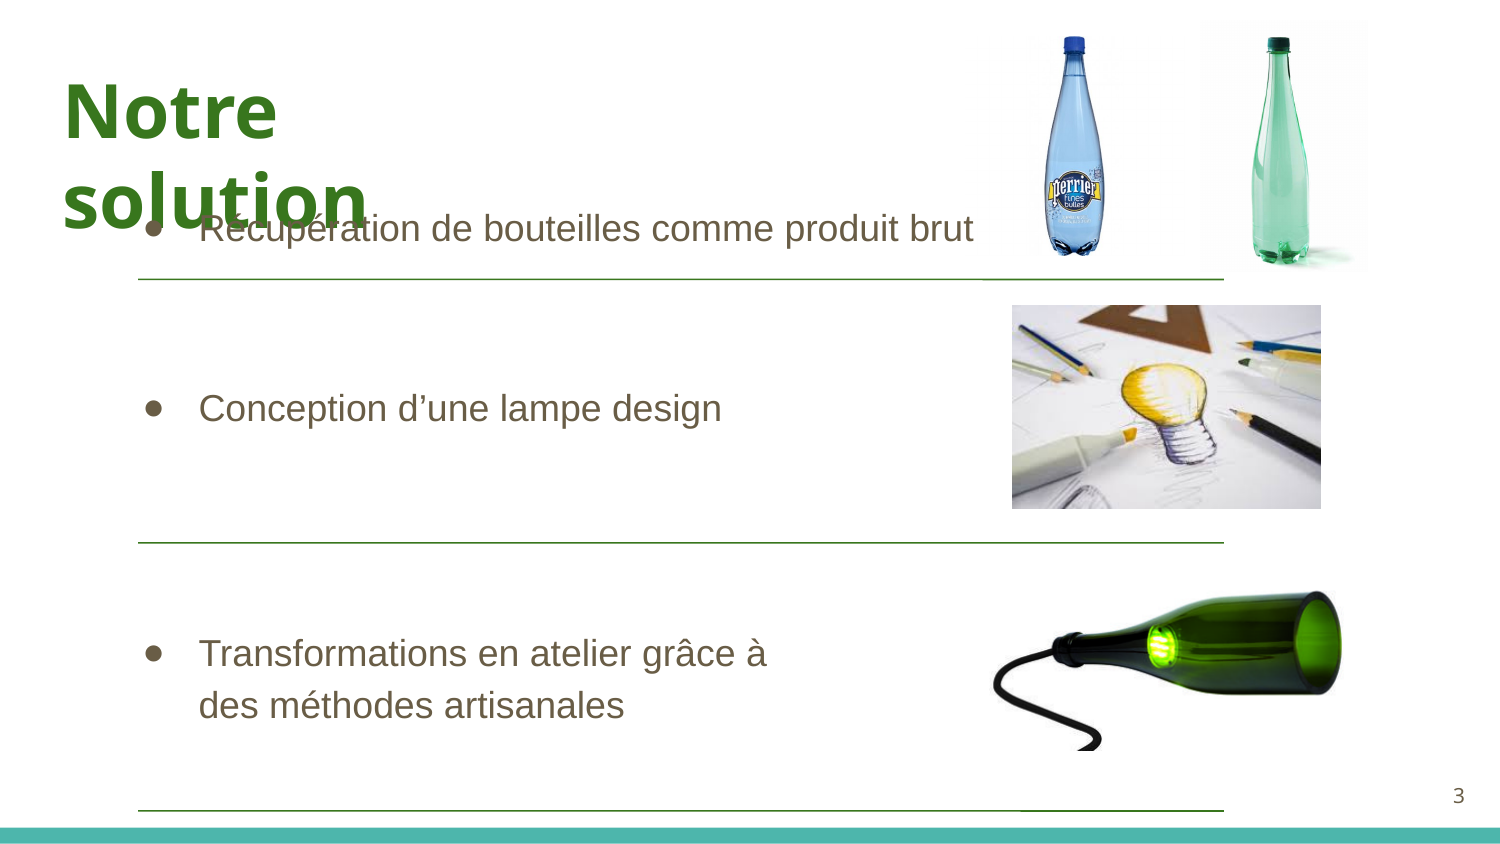

# Notre solution
Récupération de bouteilles comme produit brut
Conception d’une lampe design
Transformations en atelier grâce à des méthodes artisanales